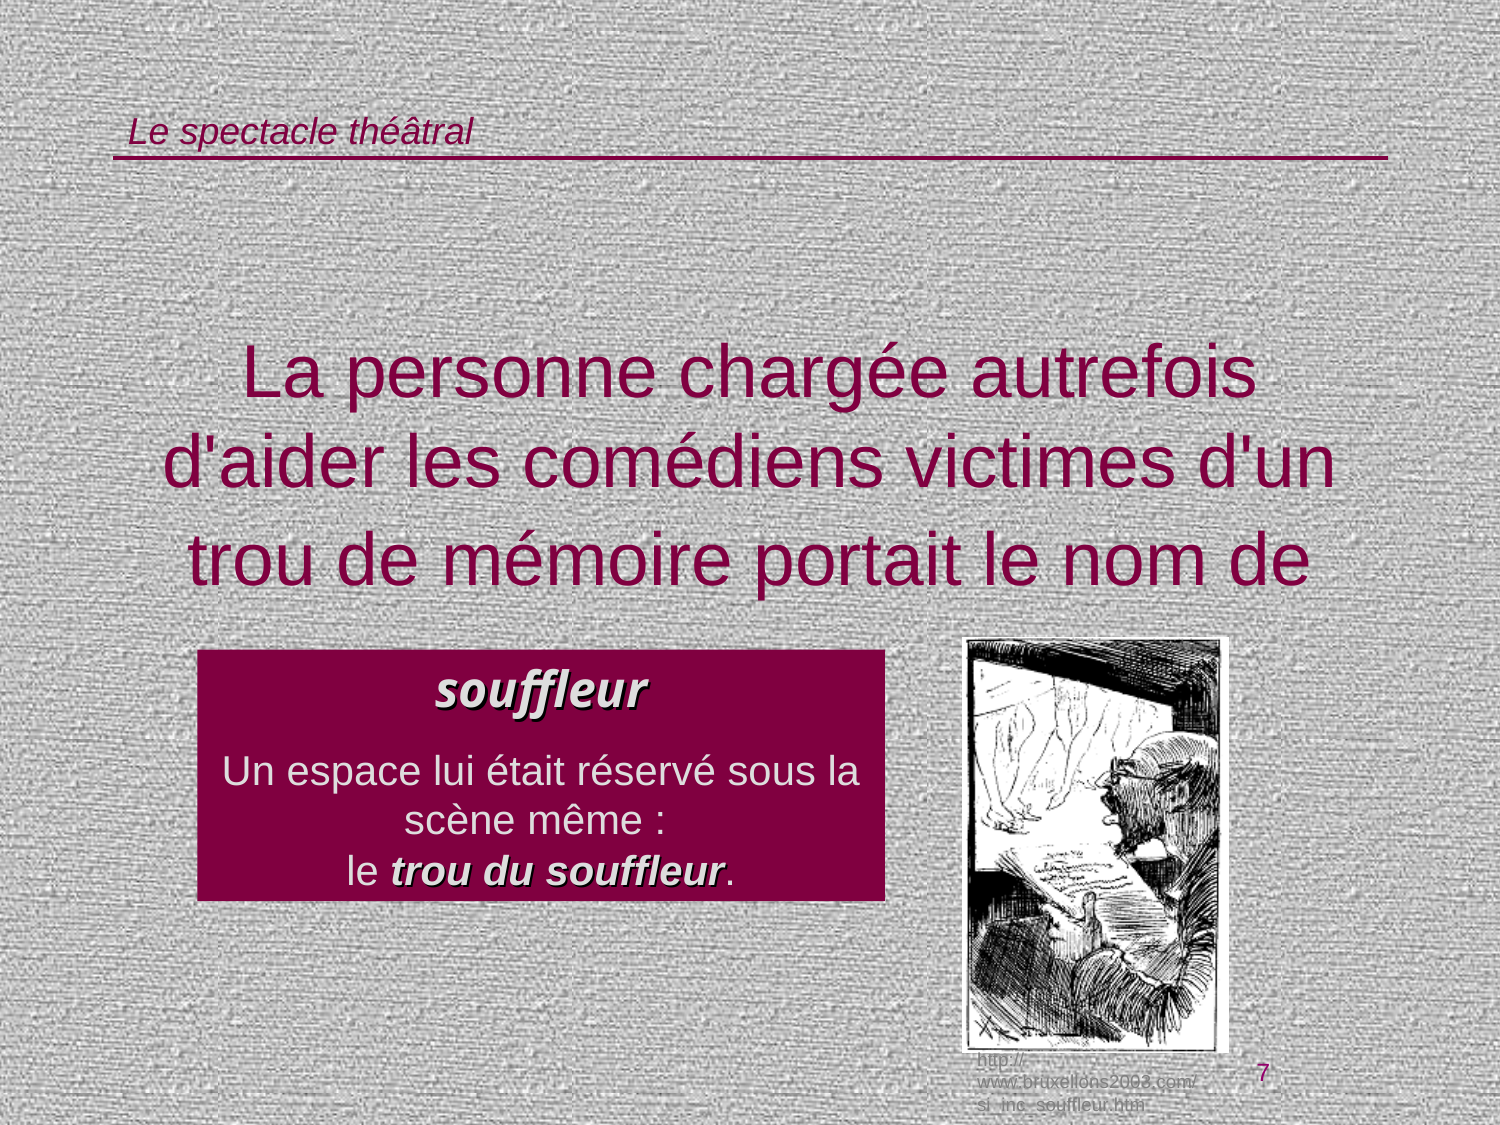

La personne chargée autrefois d'aider les comédiens victimes d'un trou de mémoire portait le nom de …
souffleur
Un espace lui était réservé sous la scène même :
le trou du souffleur.
http://www.bruxellons2003.com/si_inc_souffleur.htm
7